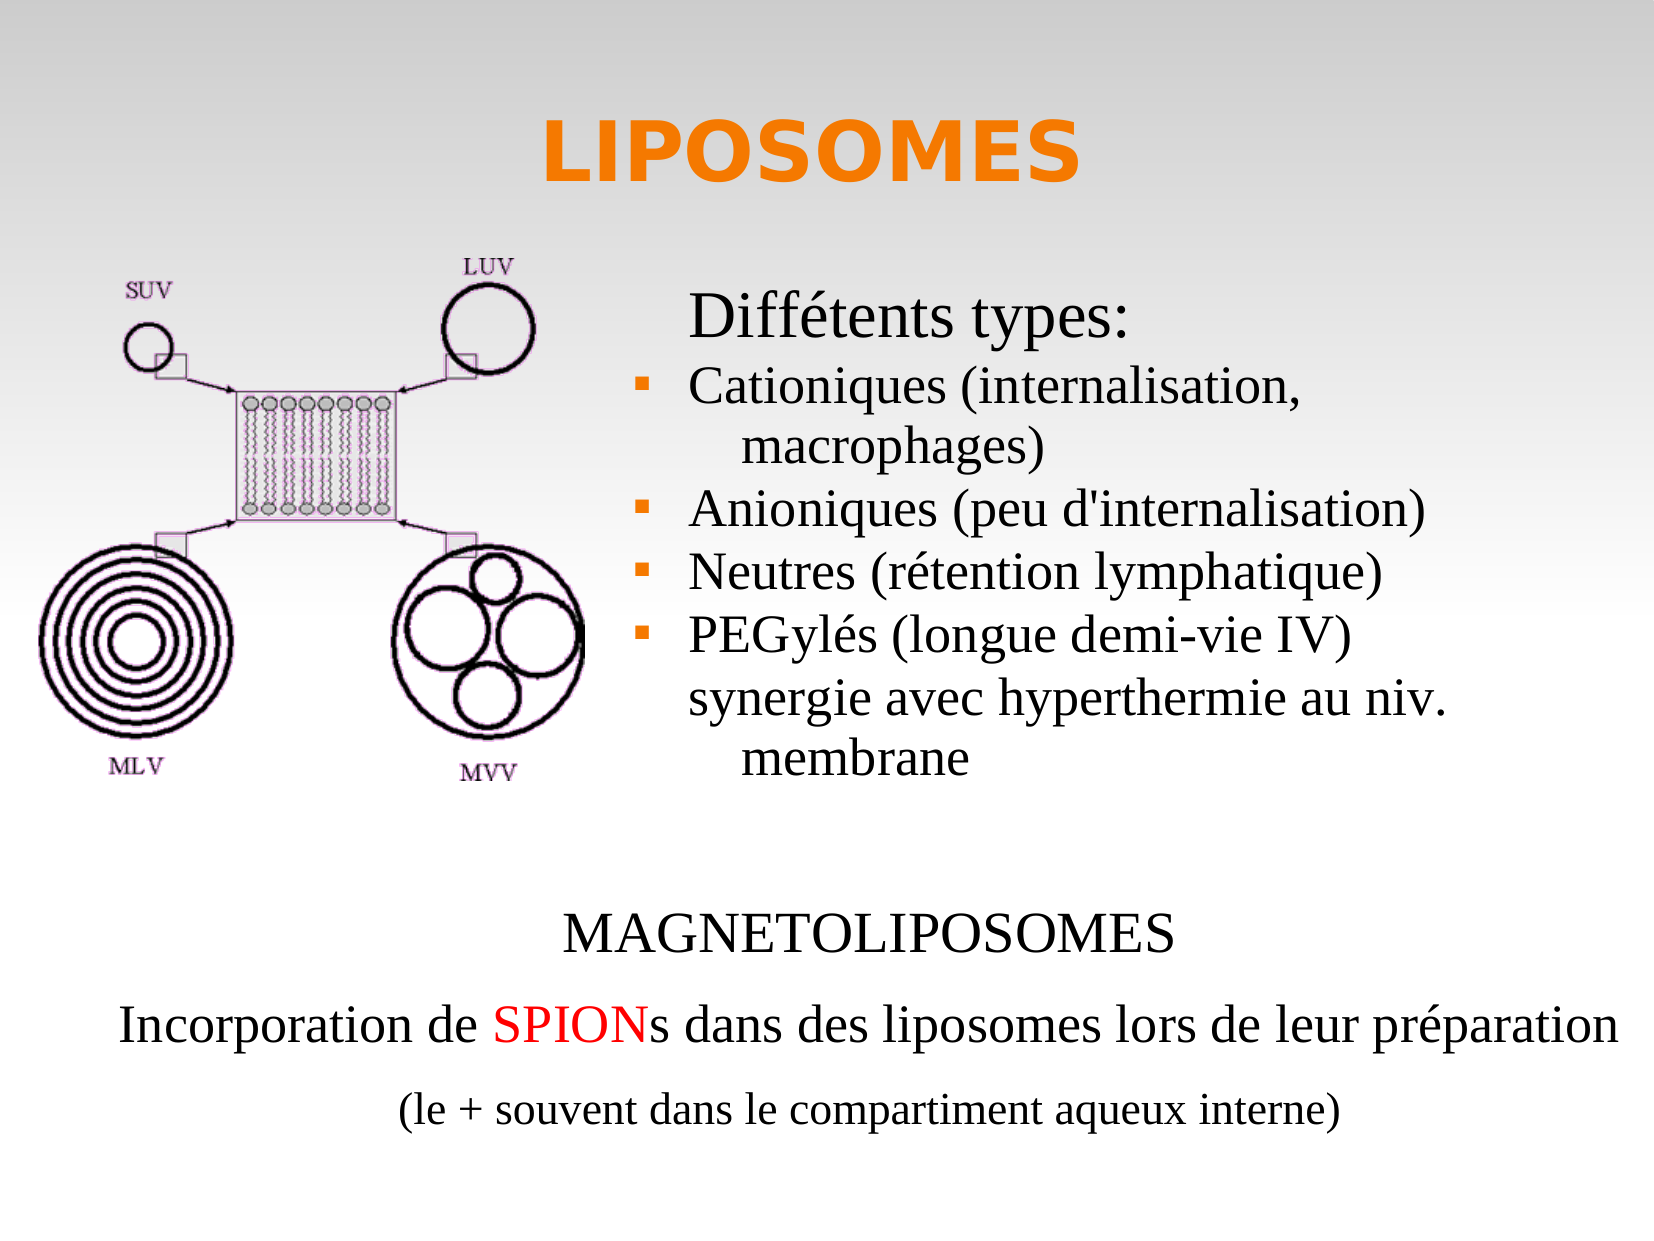

# LIPOSOMES
Diffétents types:
Cationiques (internalisation, macrophages)
Anioniques (peu d'internalisation)
Neutres (rétention lymphatique)
PEGylés (longue demi-vie IV)
synergie avec hyperthermie au niv. membrane
MAGNETOLIPOSOMES
Incorporation de SPIONs dans des liposomes lors de leur préparation
(le + souvent dans le compartiment aqueux interne)